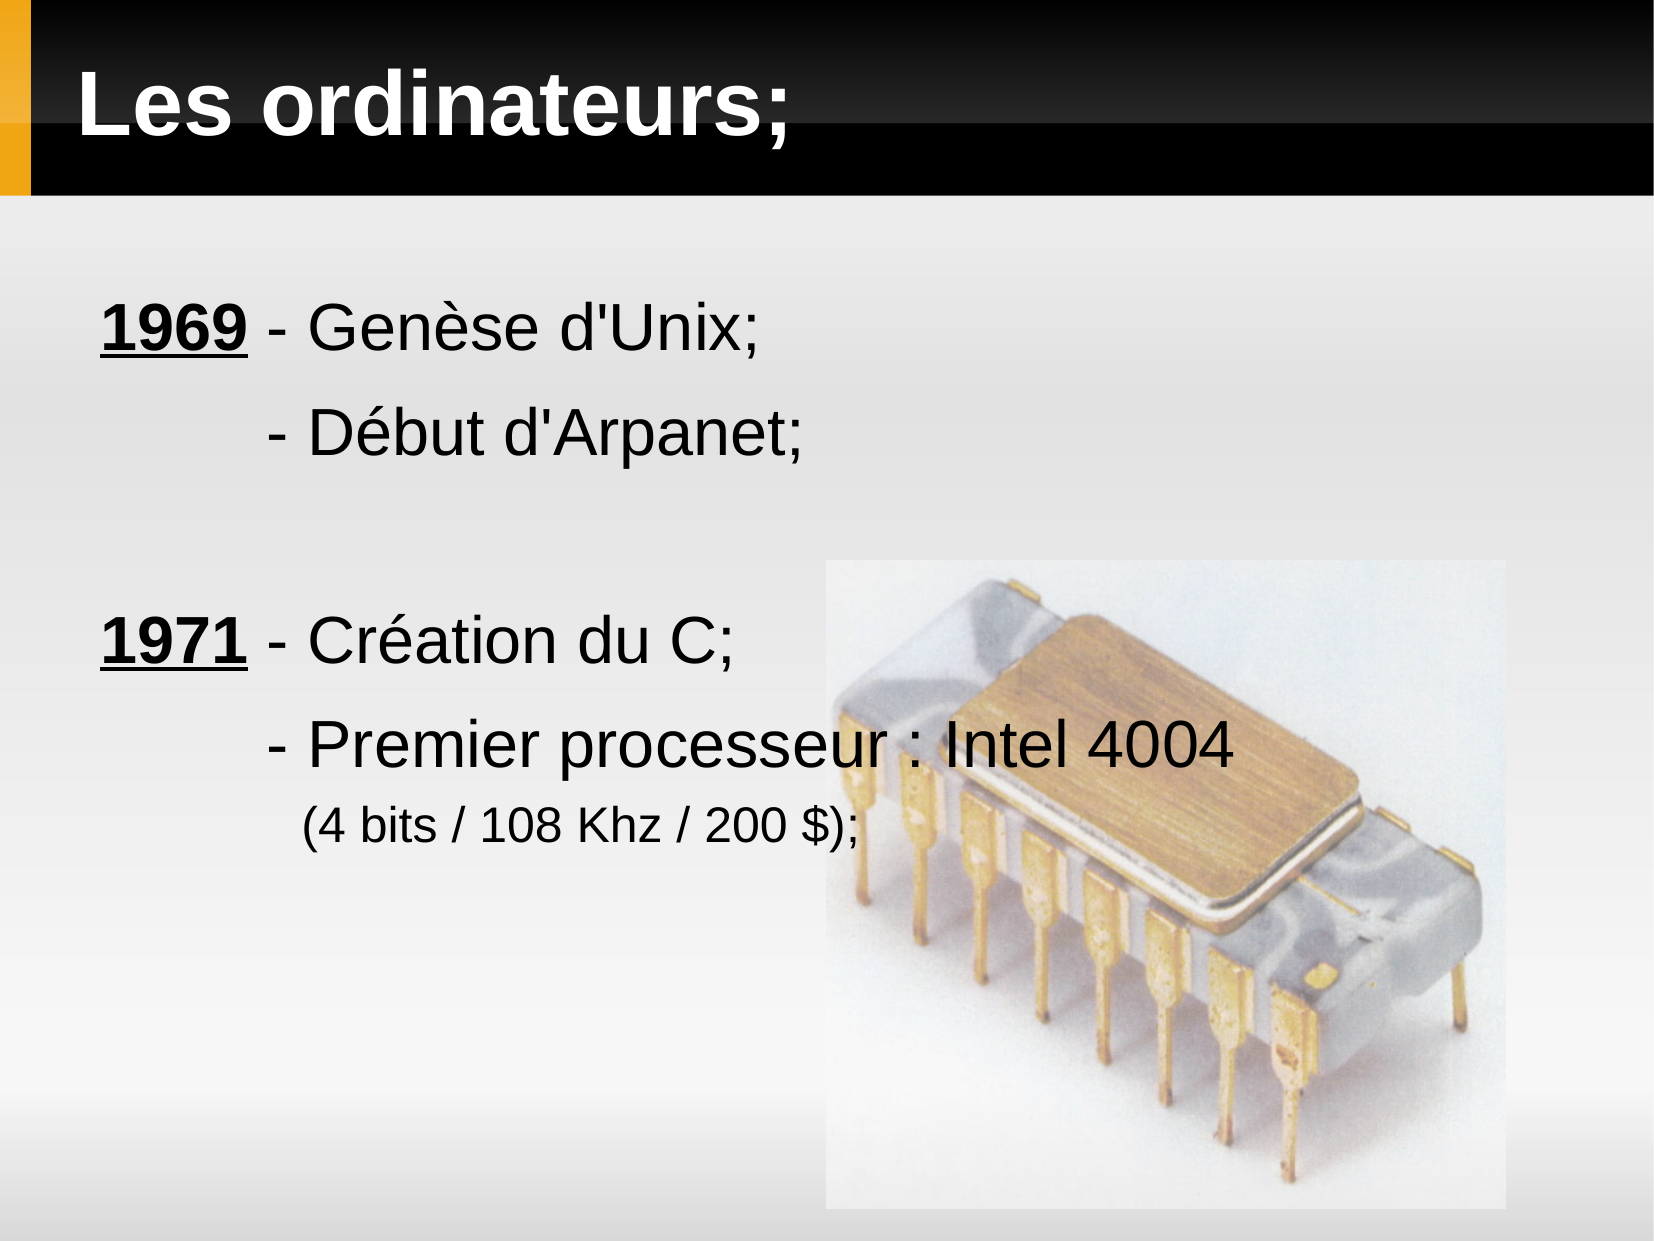

# Les ordinateurs;
1969 - Genèse d'Unix;
 - Début d'Arpanet;
1971 - Création du C;
 - Premier processeur : Intel 4004 (4 bits / 108 Khz / 200 $);